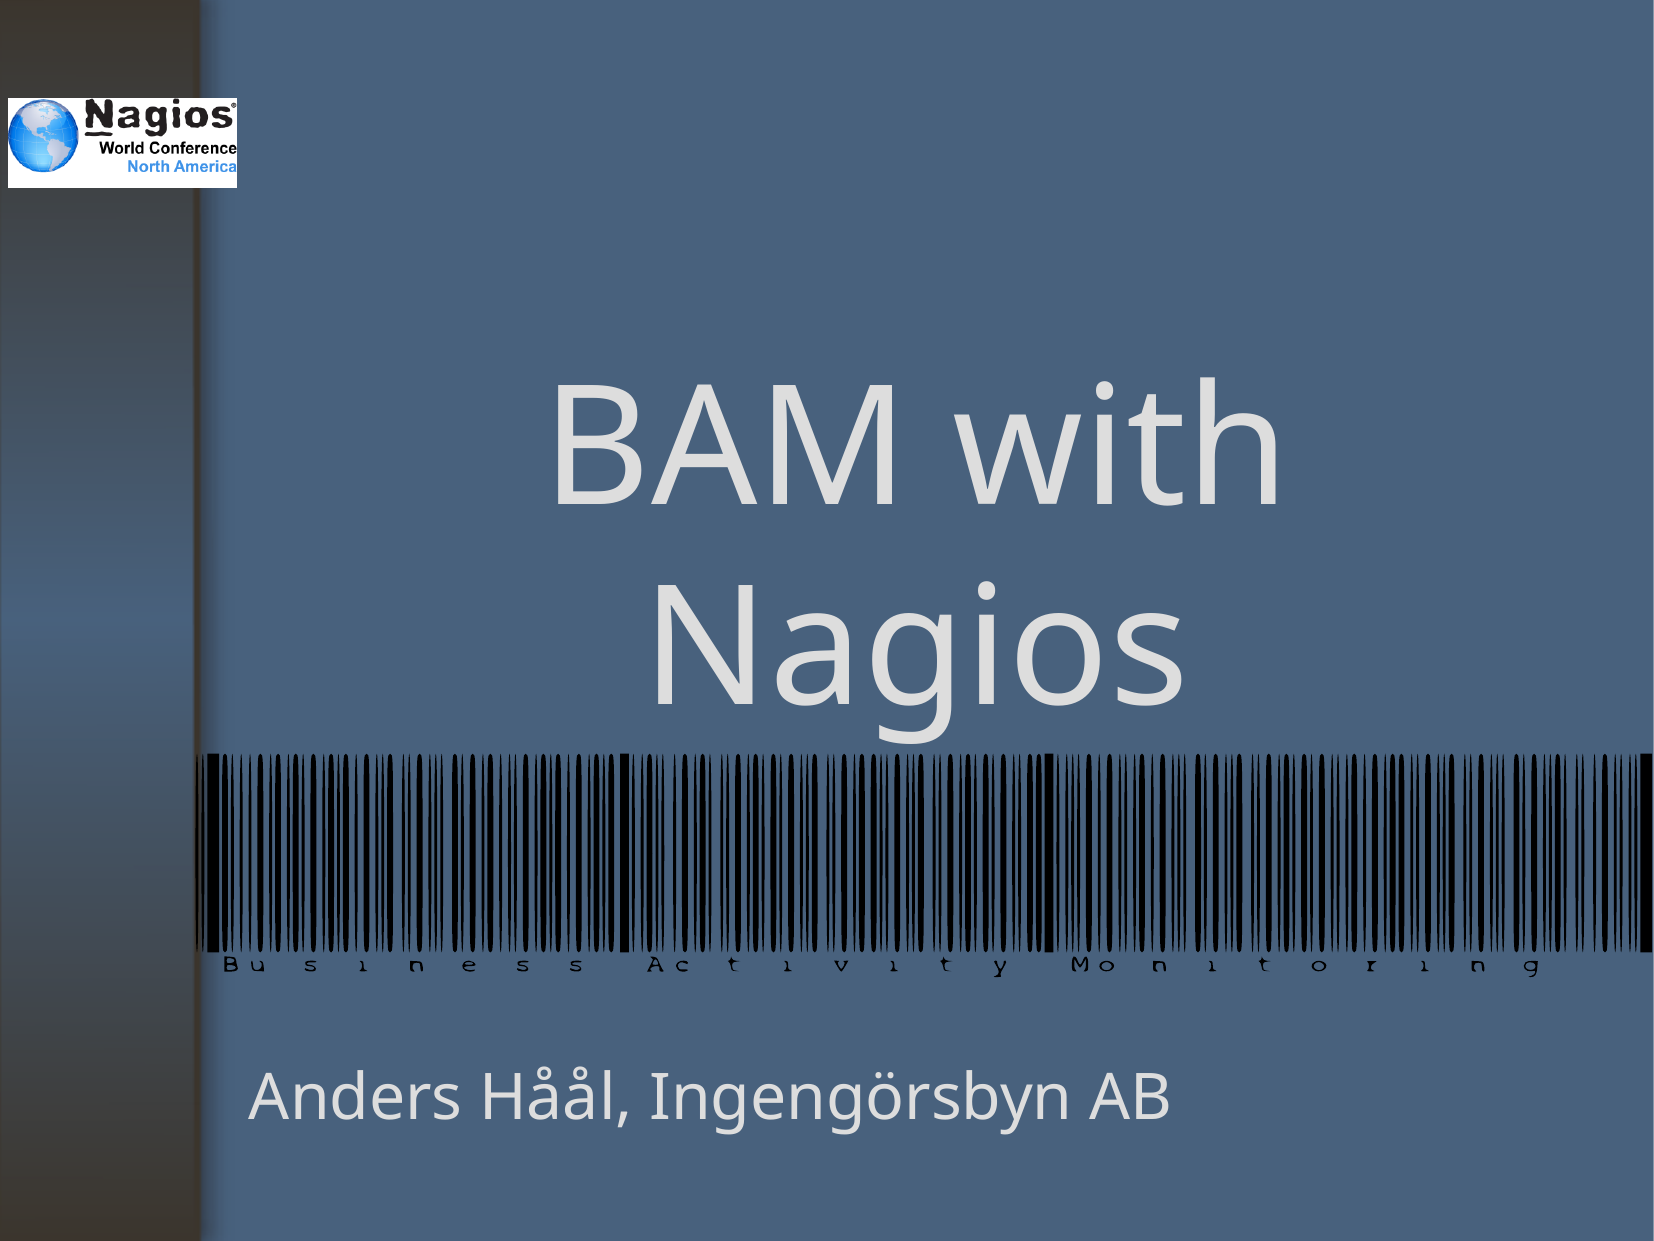

# BAM with Nagios
Anders Håål, Ingengörsbyn AB